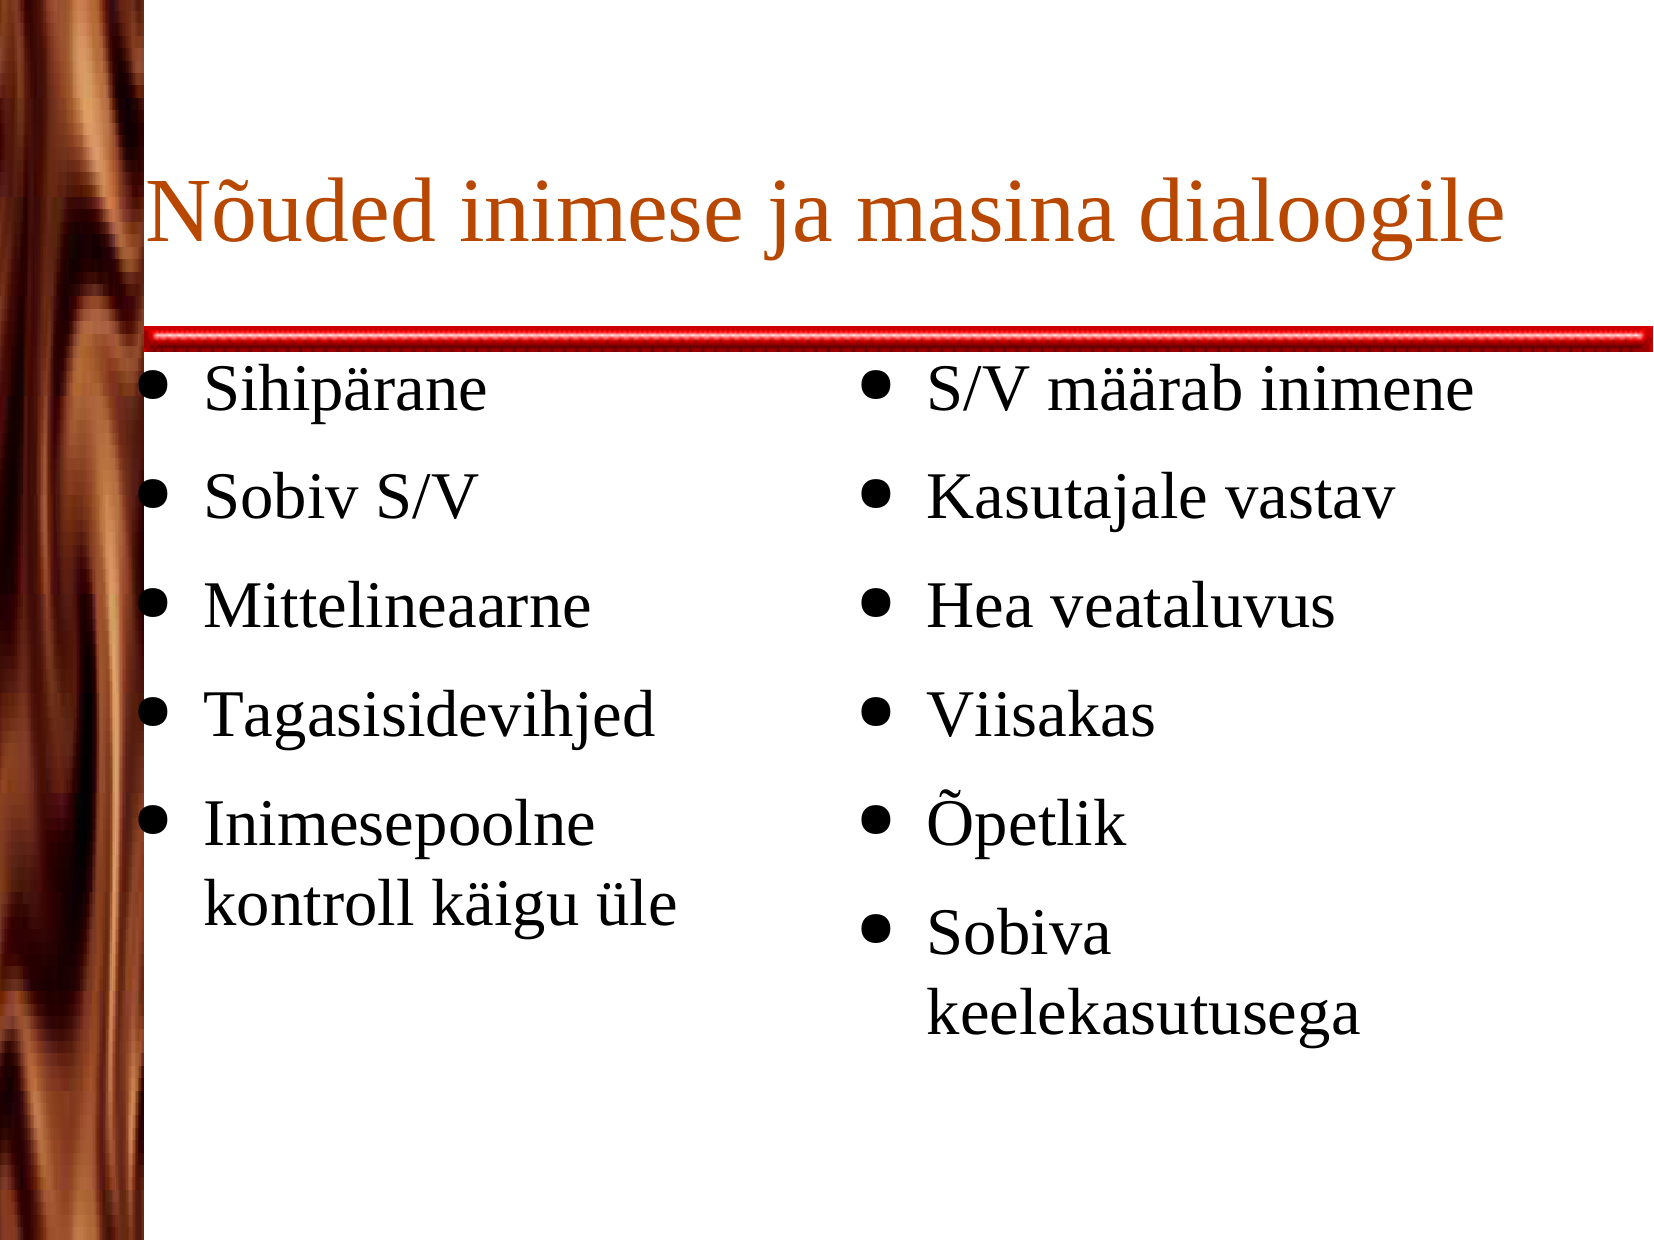

# Nõuded inimese ja masina dialoogile
Sihipärane
Sobiv S/V
Mittelineaarne
Tagasisidevihjed
Inimesepoolne kontroll käigu üle
S/V määrab inimene
Kasutajale vastav
Hea veataluvus
Viisakas
Õpetlik
Sobiva keelekasutusega